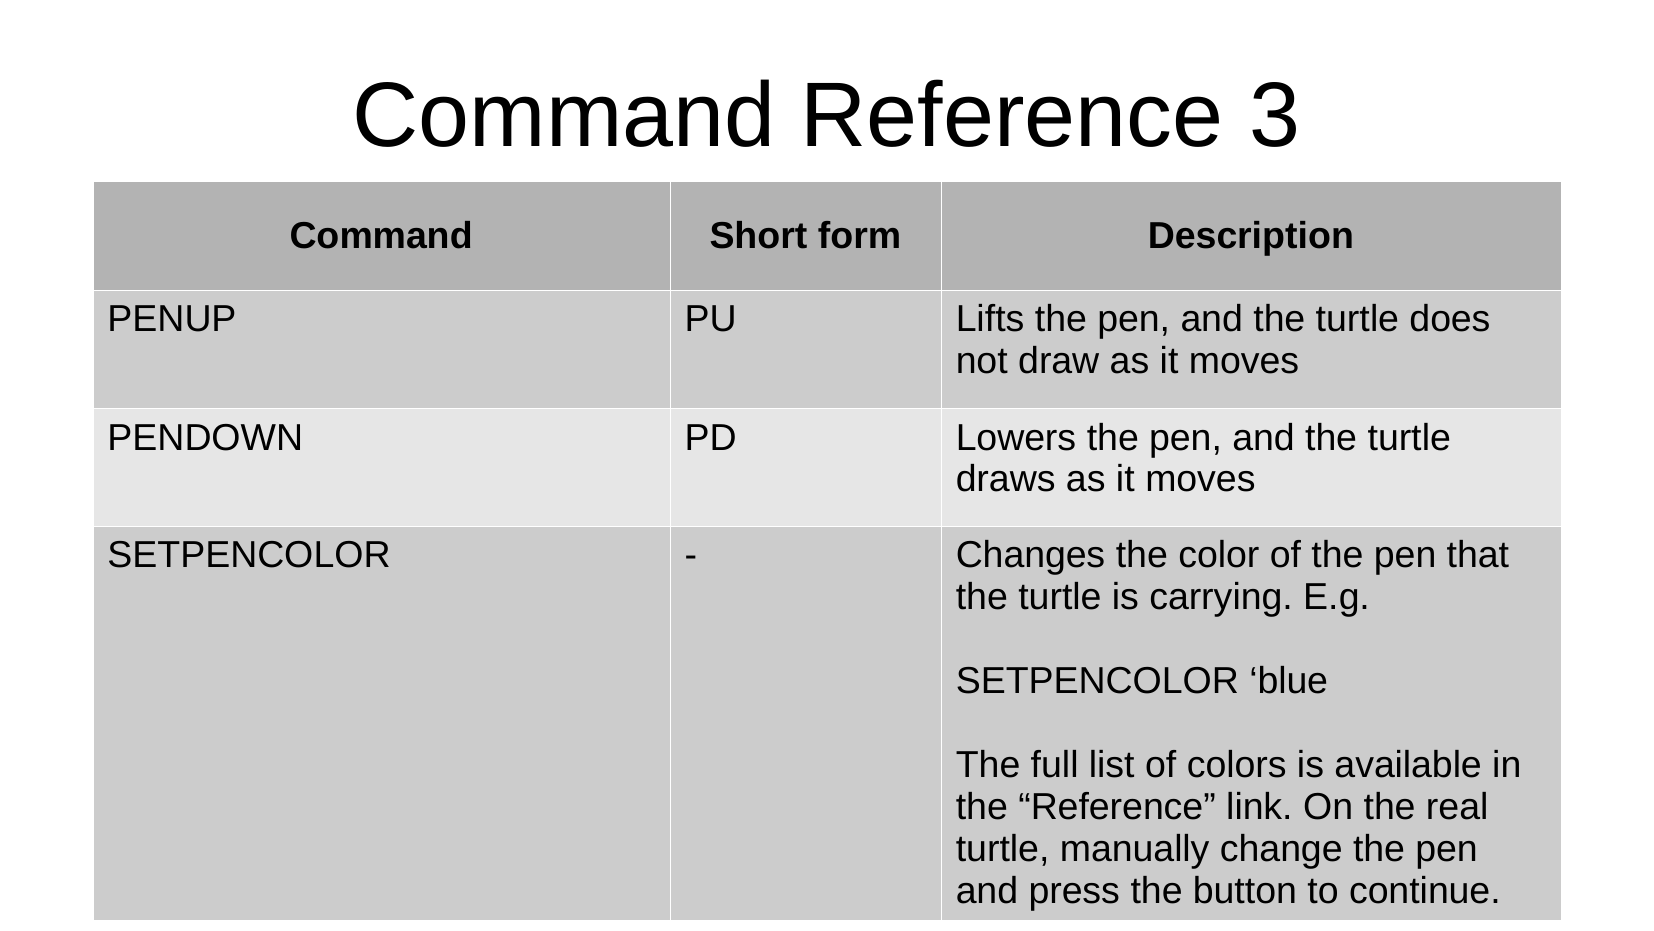

# Command Reference 3
| Command | Short form | Description |
| --- | --- | --- |
| PENUP | PU | Lifts the pen, and the turtle does not draw as it moves |
| PENDOWN | PD | Lowers the pen, and the turtle draws as it moves |
| SETPENCOLOR | - | Changes the color of the pen that the turtle is carrying. E.g. SETPENCOLOR ‘blue The full list of colors is available in the “Reference” link. On the real turtle, manually change the pen and press the button to continue. |